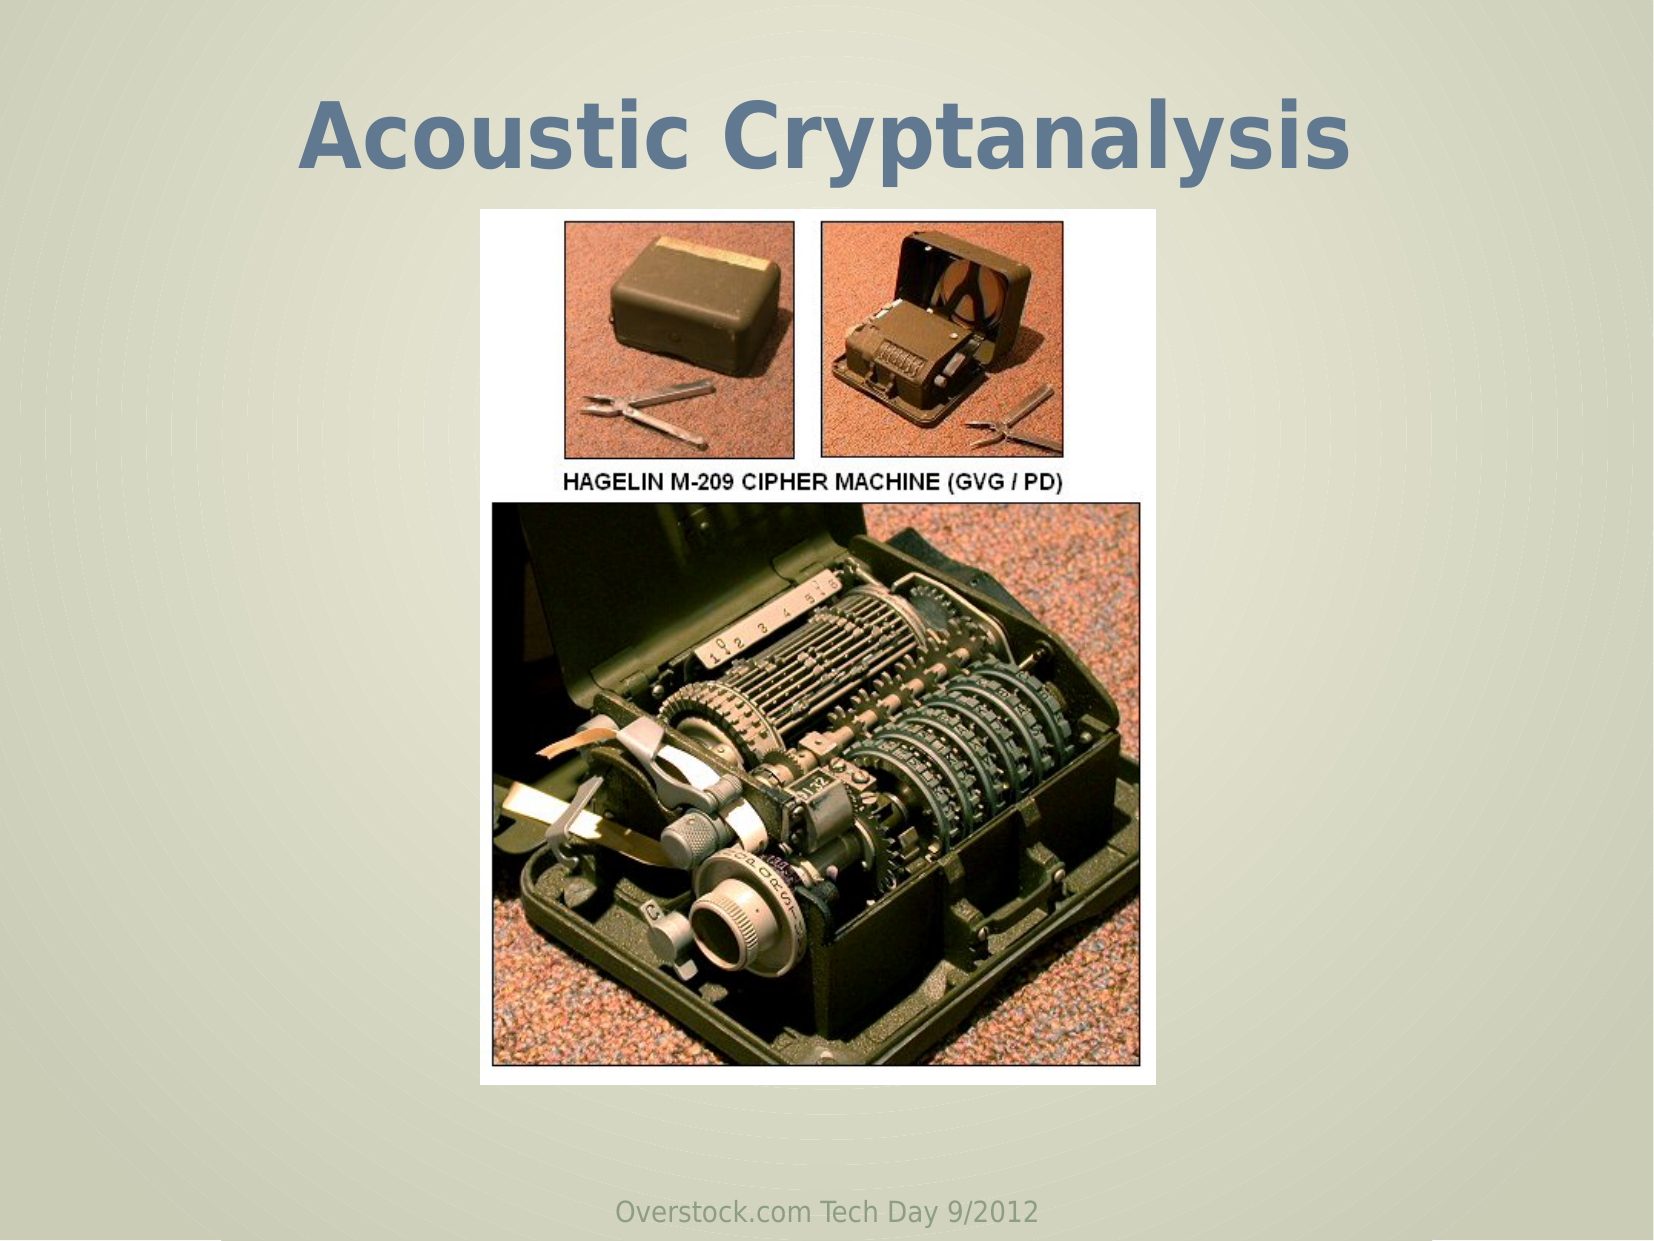

# Acoustic Cryptanalysis
Overstock.com Tech Day 9/2012